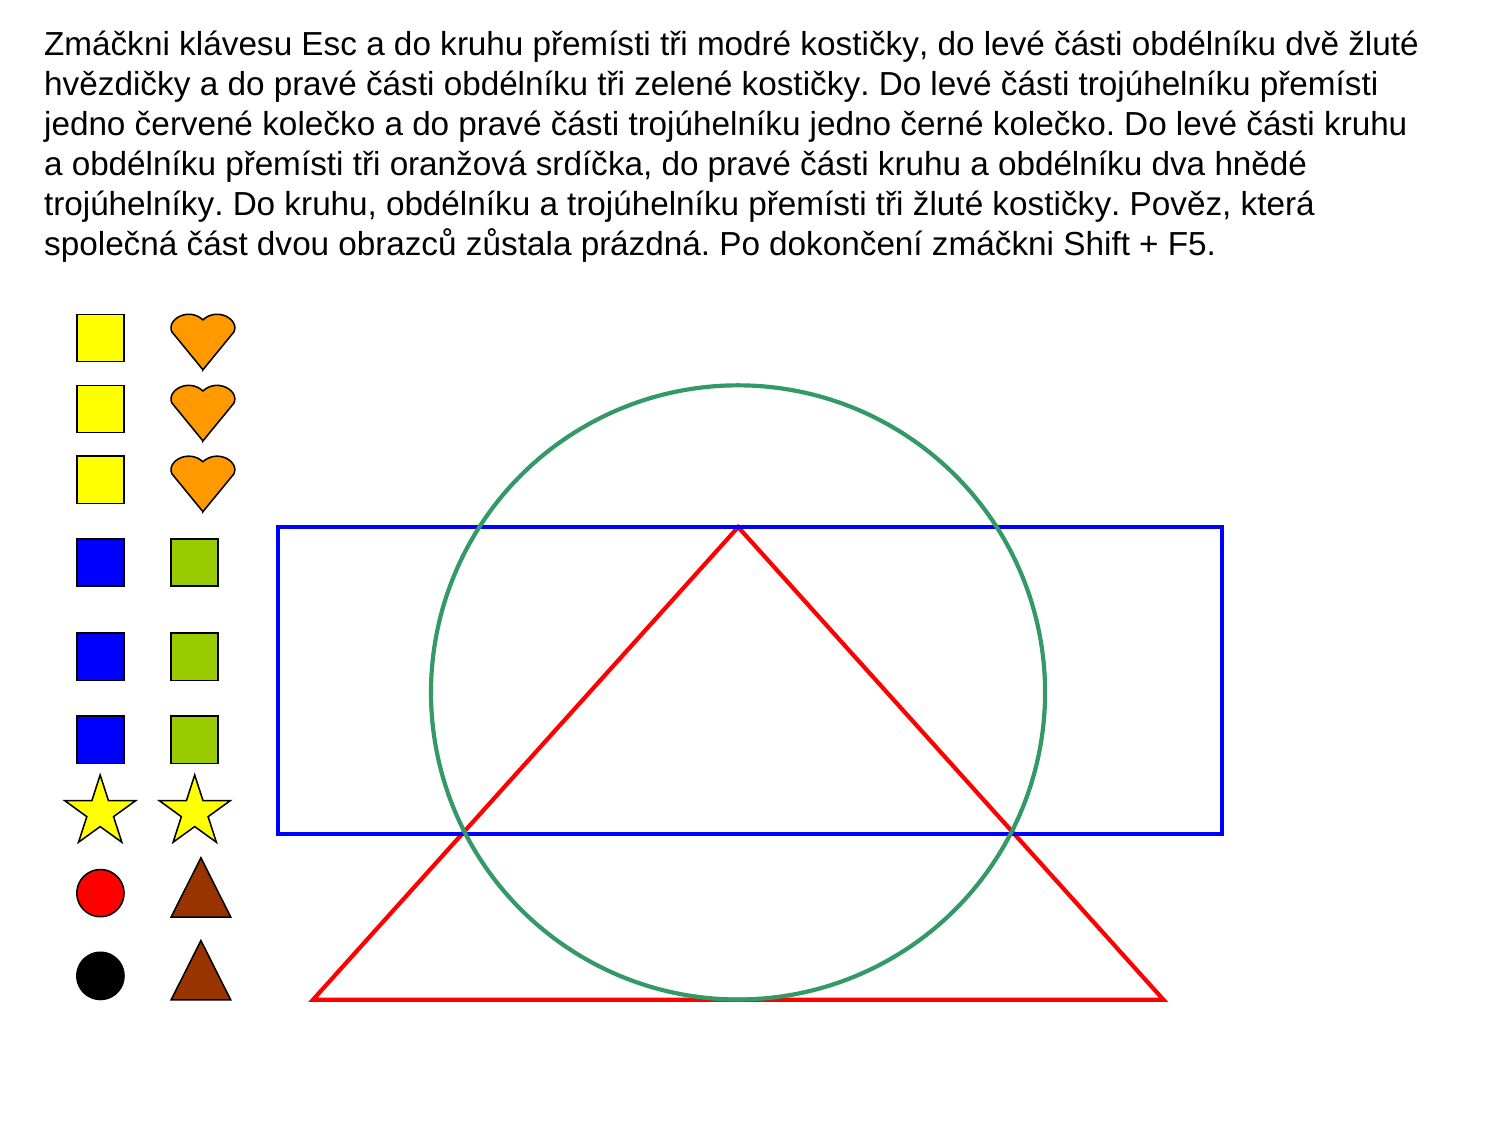

Zmáčkni klávesu Esc a do kruhu přemísti tři modré kostičky, do levé části obdélníku dvě žluté hvězdičky a do pravé části obdélníku tři zelené kostičky. Do levé části trojúhelníku přemísti jedno červené kolečko a do pravé části trojúhelníku jedno černé kolečko. Do levé části kruhu
a obdélníku přemísti tři oranžová srdíčka, do pravé části kruhu a obdélníku dva hnědé trojúhelníky. Do kruhu, obdélníku a trojúhelníku přemísti tři žluté kostičky. Pověz, která společná část dvou obrazců zůstala prázdná. Po dokončení zmáčkni Shift + F5.